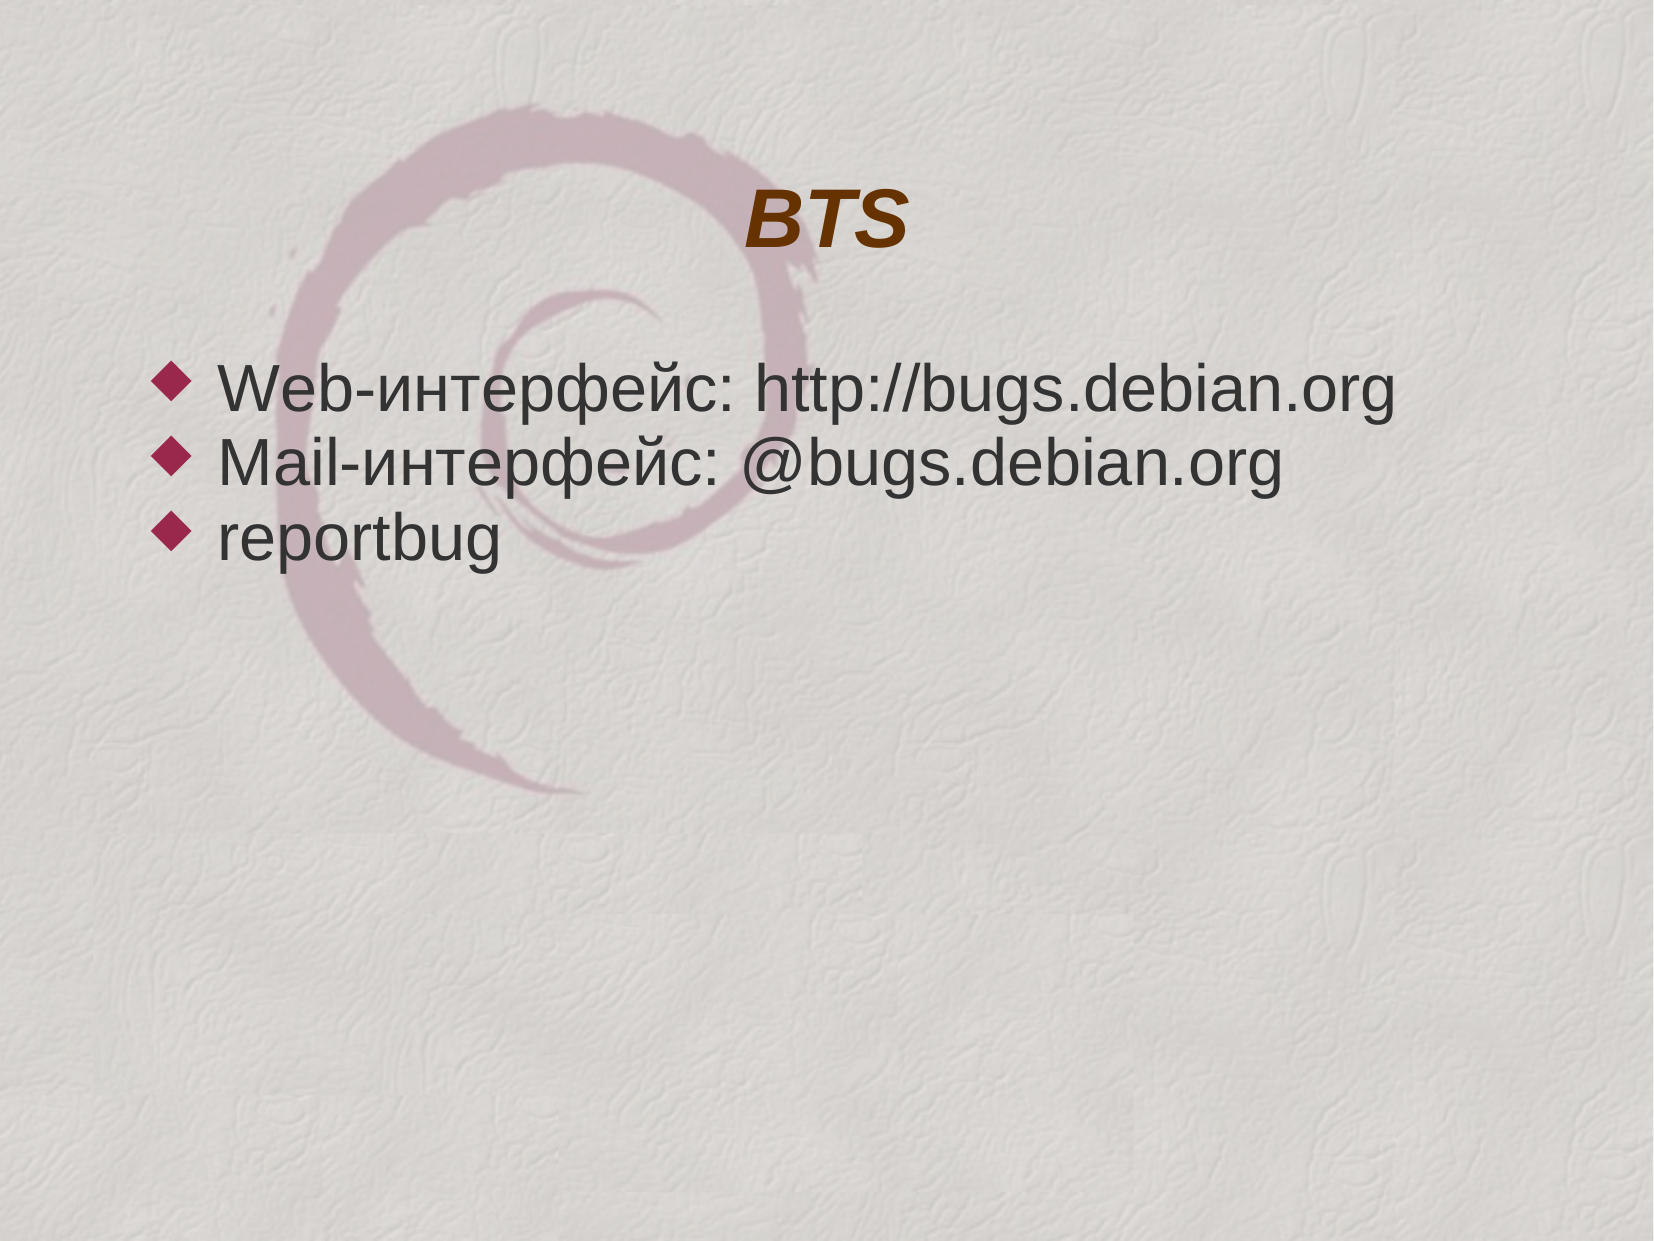

# BTS
Web-интерфейс: http://bugs.debian.org
Mail-интерфейс: @bugs.debian.org
reportbug